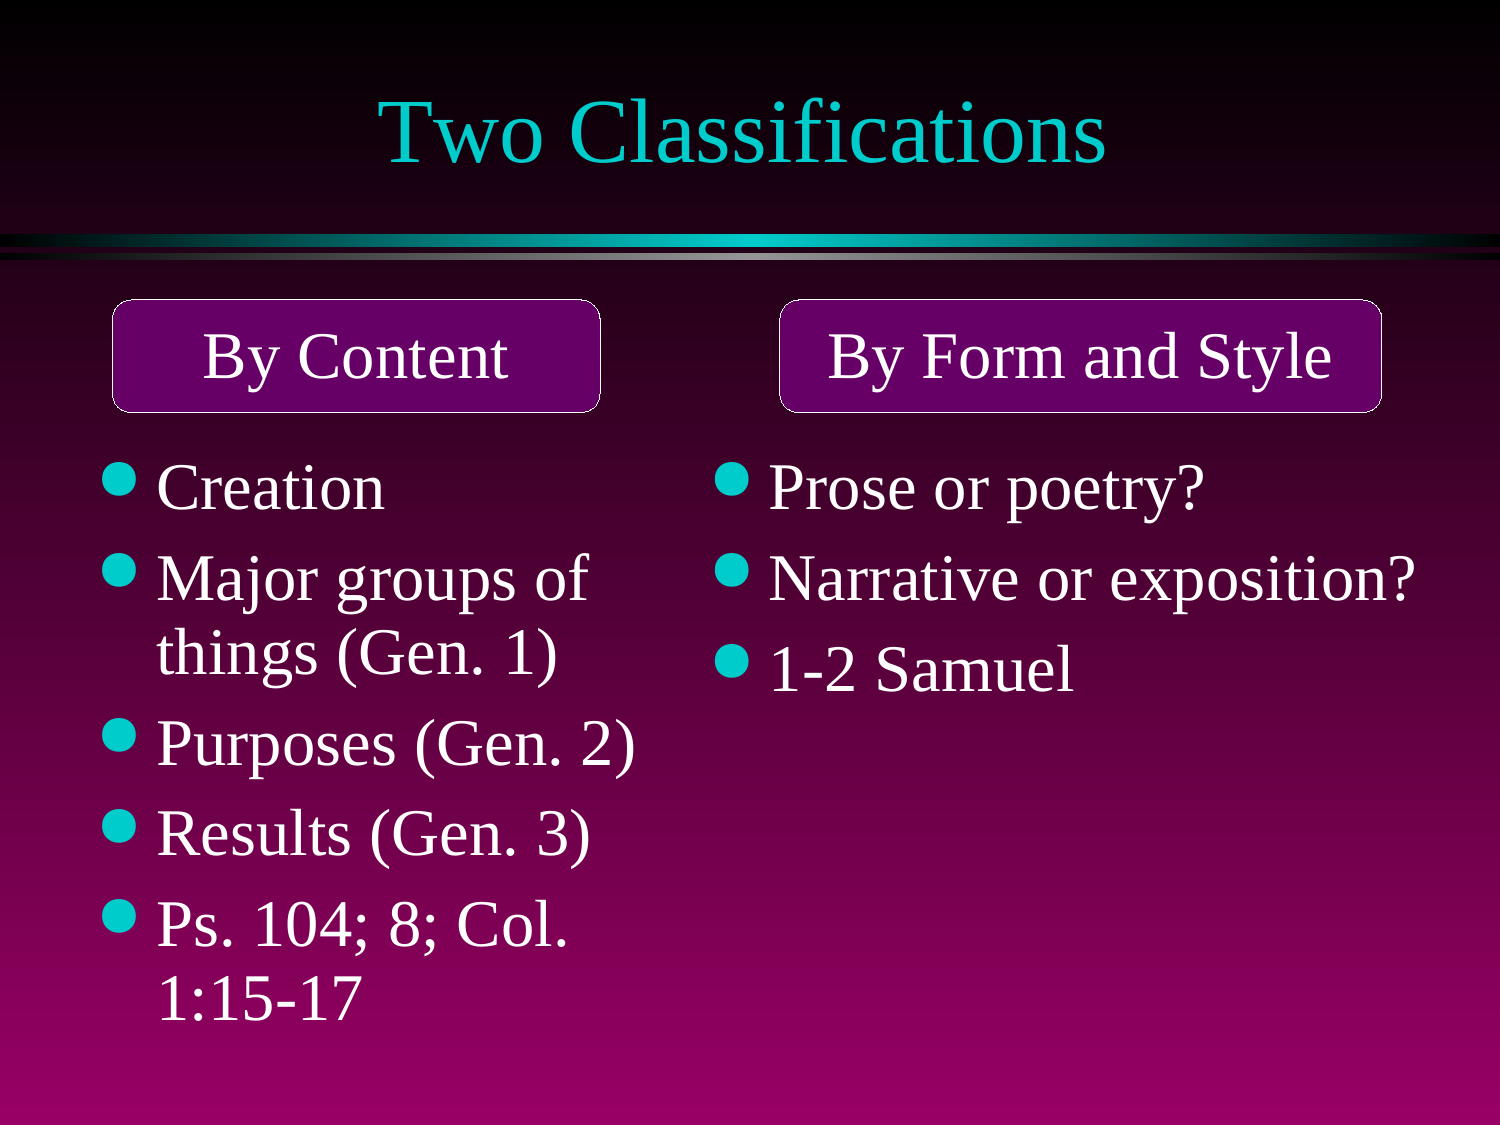

# Two Classifications
By Content
By Form and Style
Creation
Major groups of things (Gen. 1)
Purposes (Gen. 2)
Results (Gen. 3)
Ps. 104; 8; Col. 1:15-17
Prose or poetry?
Narrative or exposition?
1-2 Samuel